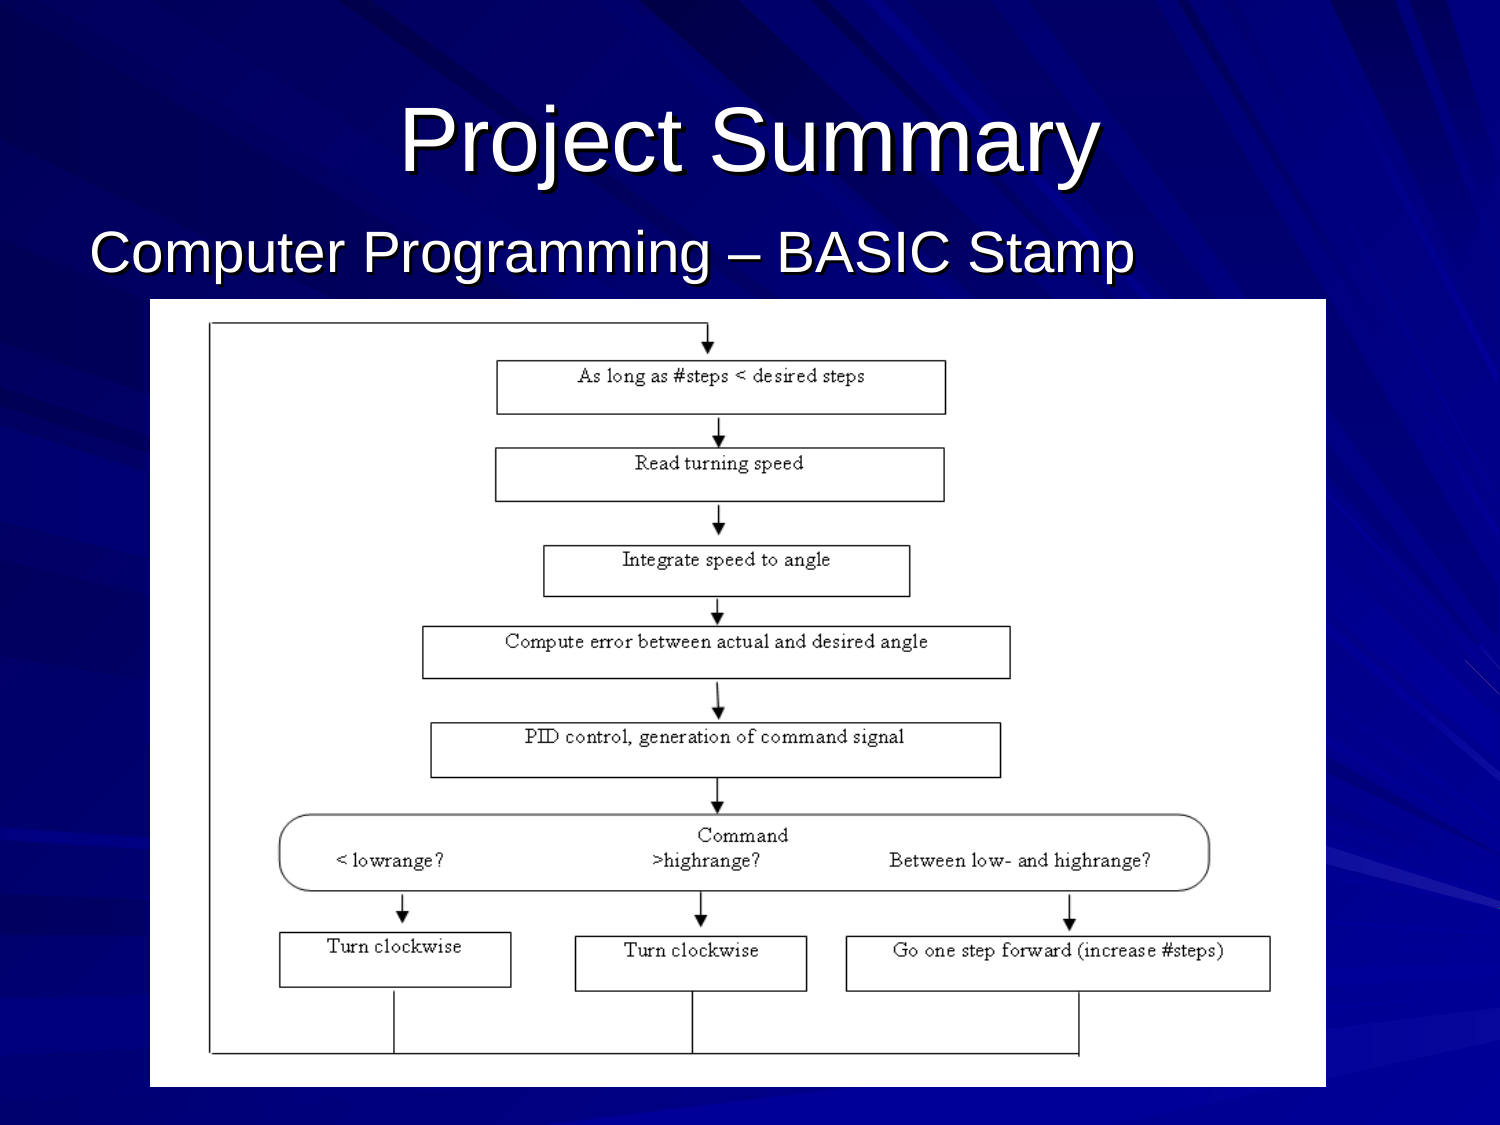

# Project Summary
Computer Programming – BASIC Stamp